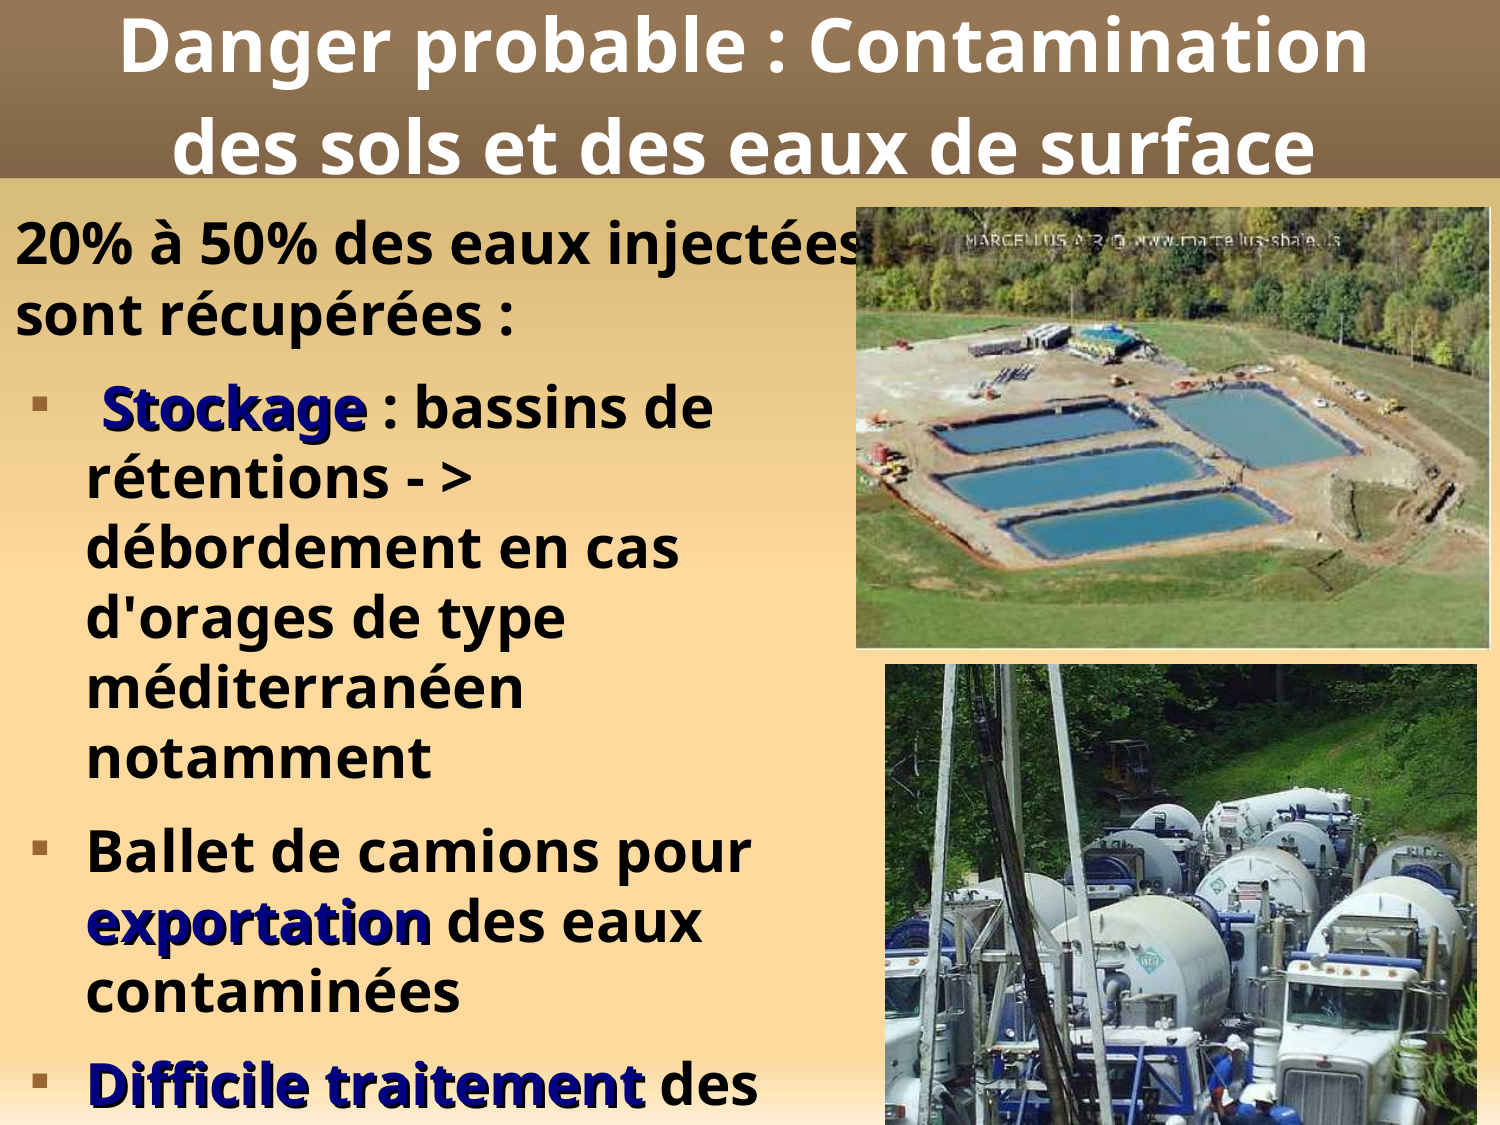

Danger probable : Contamination des sols et des eaux de surface
# 20% à 50% des eaux injectées sont récupérées :
 Stockage : bassins de rétentions - > débordement en cas d'orages de type méditerranéen notamment
Ballet de camions pour exportation des eaux contaminées
Difficile traitement des eaux dans des stations d’épuration non adaptées